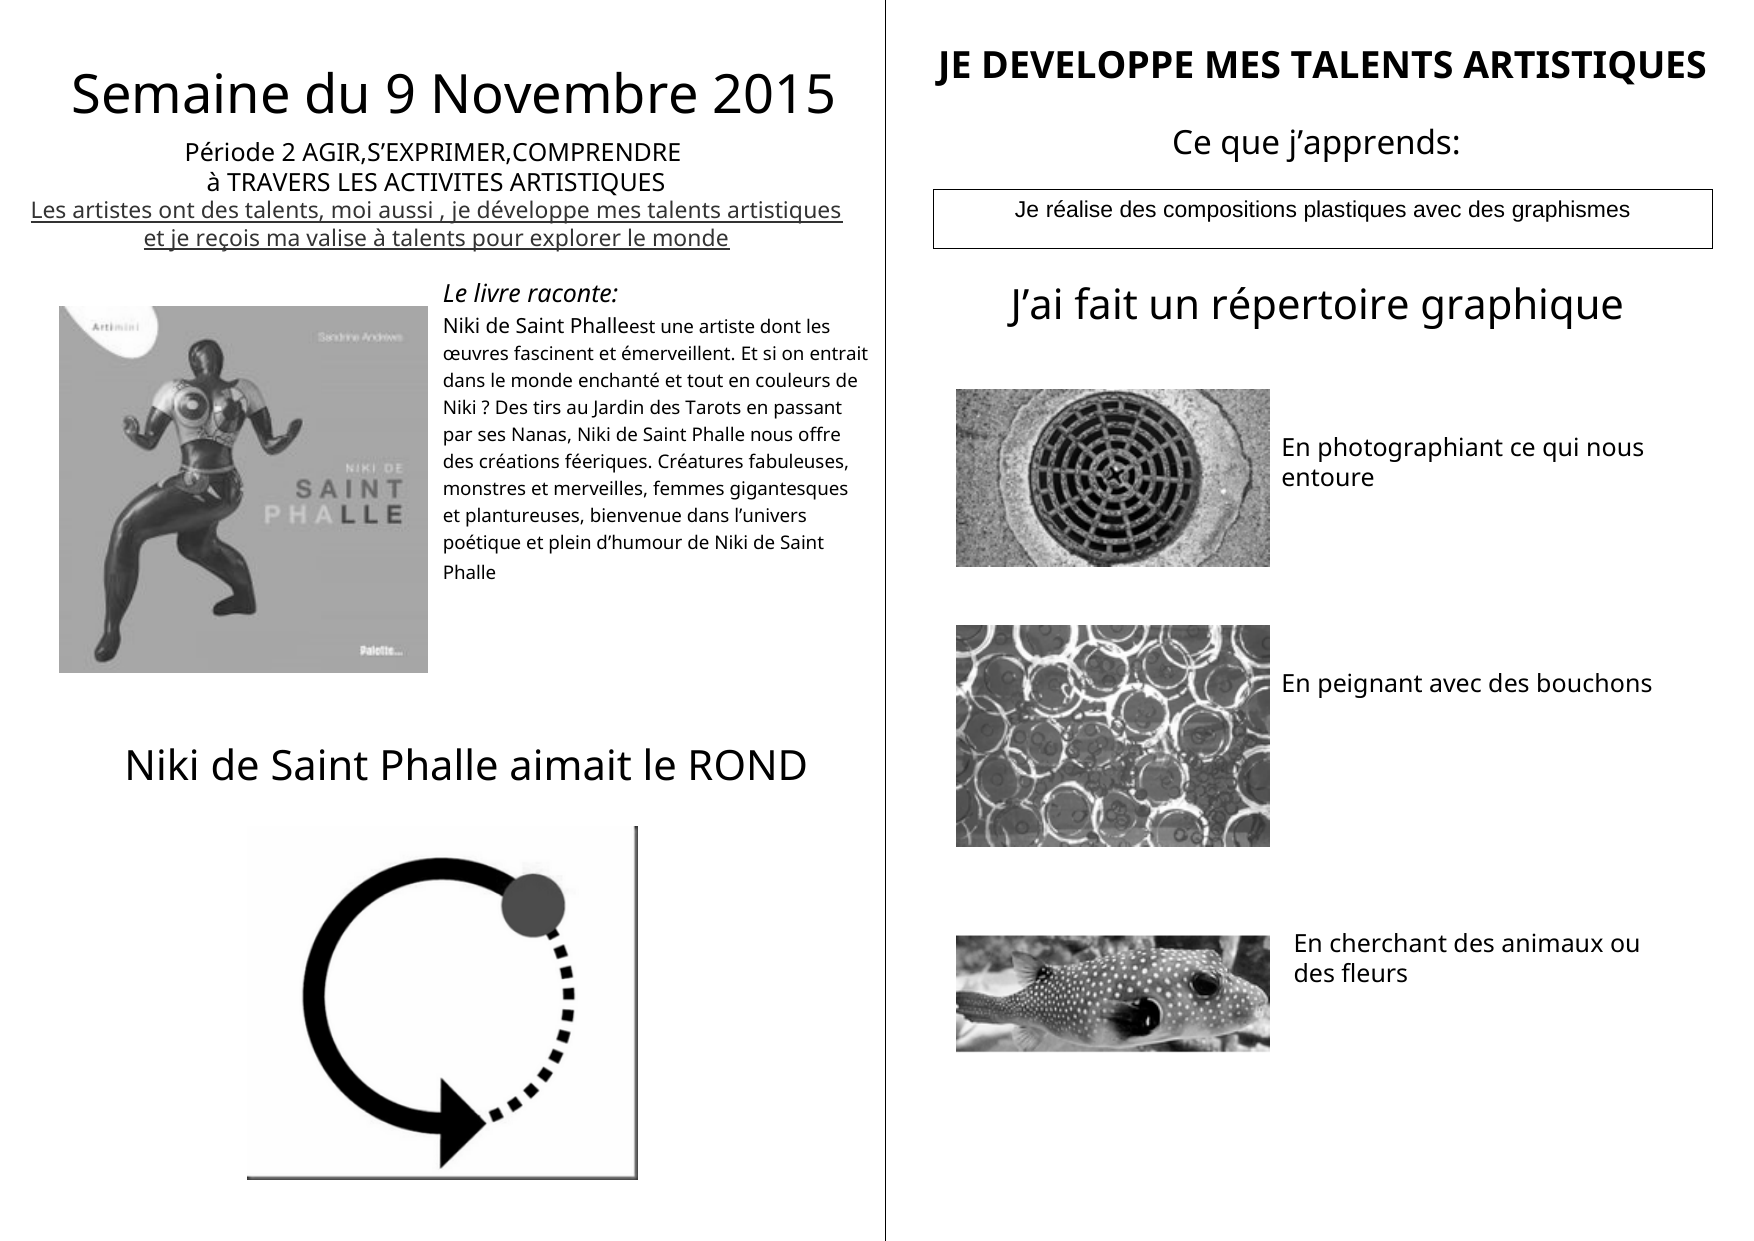

JE DEVELOPPE MES TALENTS ARTISTIQUES
Semaine du 9 Novembre 2015
Ce que j’apprends:
Période 2 AGIR,S’EXPRIMER,COMPRENDRE
à TRAVERS LES ACTIVITES ARTISTIQUES
Les artistes ont des talents, moi aussi , je développe mes talents artistiques
et je reçois ma valise à talents pour explorer le monde
Je réalise des compositions plastiques avec des graphismes
Le livre raconte:
Niki de Saint Phalleest une artiste dont les œuvres fascinent et émerveillent. Et si on entrait dans le monde enchanté et tout en couleurs de Niki ? Des tirs au Jardin des Tarots en passant par ses Nanas, Niki de Saint Phalle nous offre des créations féeriques. Créatures fabuleuses, monstres et merveilles, femmes gigantesques et plantureuses, bienvenue dans l’univers poétique et plein d’humour de Niki de Saint Phalle
J’ai fait un répertoire graphique
En photographiant ce qui nous
entoure
En peignant avec des bouchons
Niki de Saint Phalle aimait le ROND
En cherchant des animaux ou des fleurs